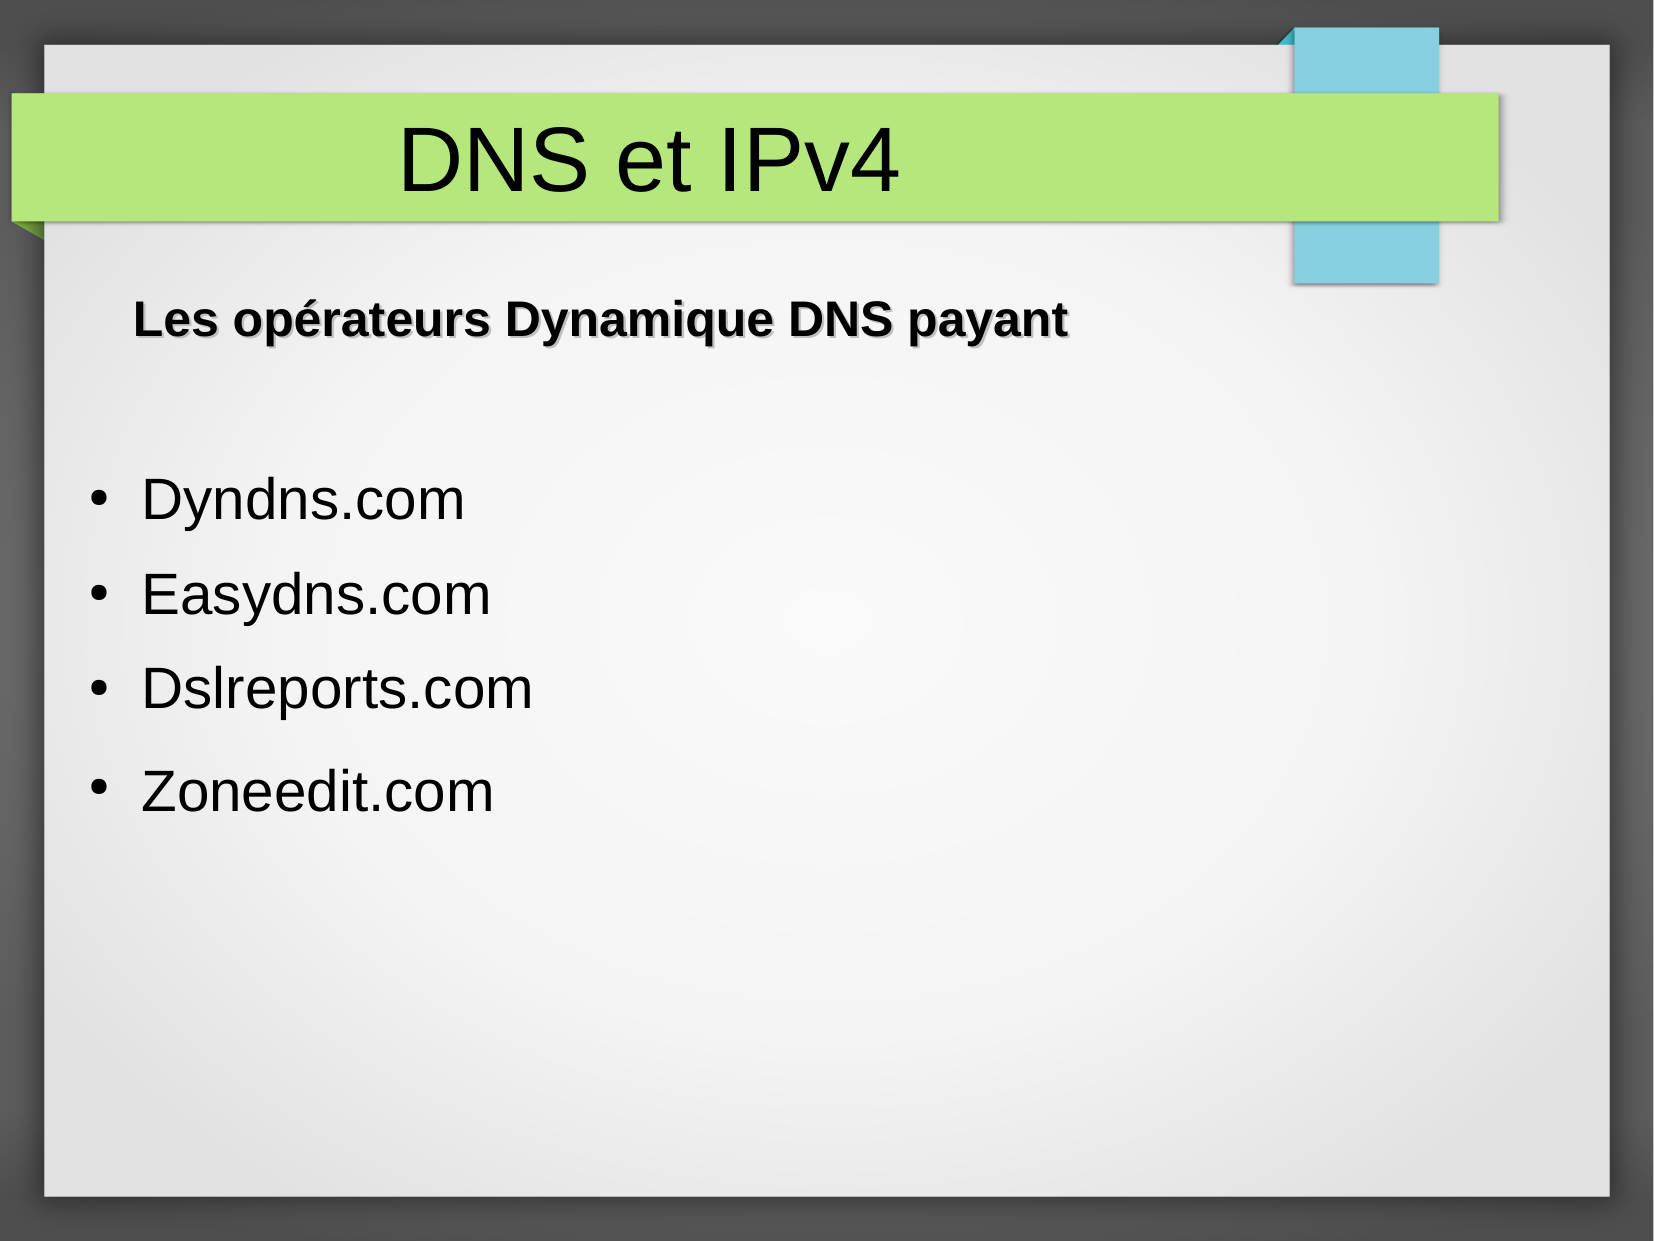

# DNS et IPv4
Les opérateurs Dynamique DNS payant
Dyndns.com
Easydns.com
Dslreports.com
Zoneedit.com